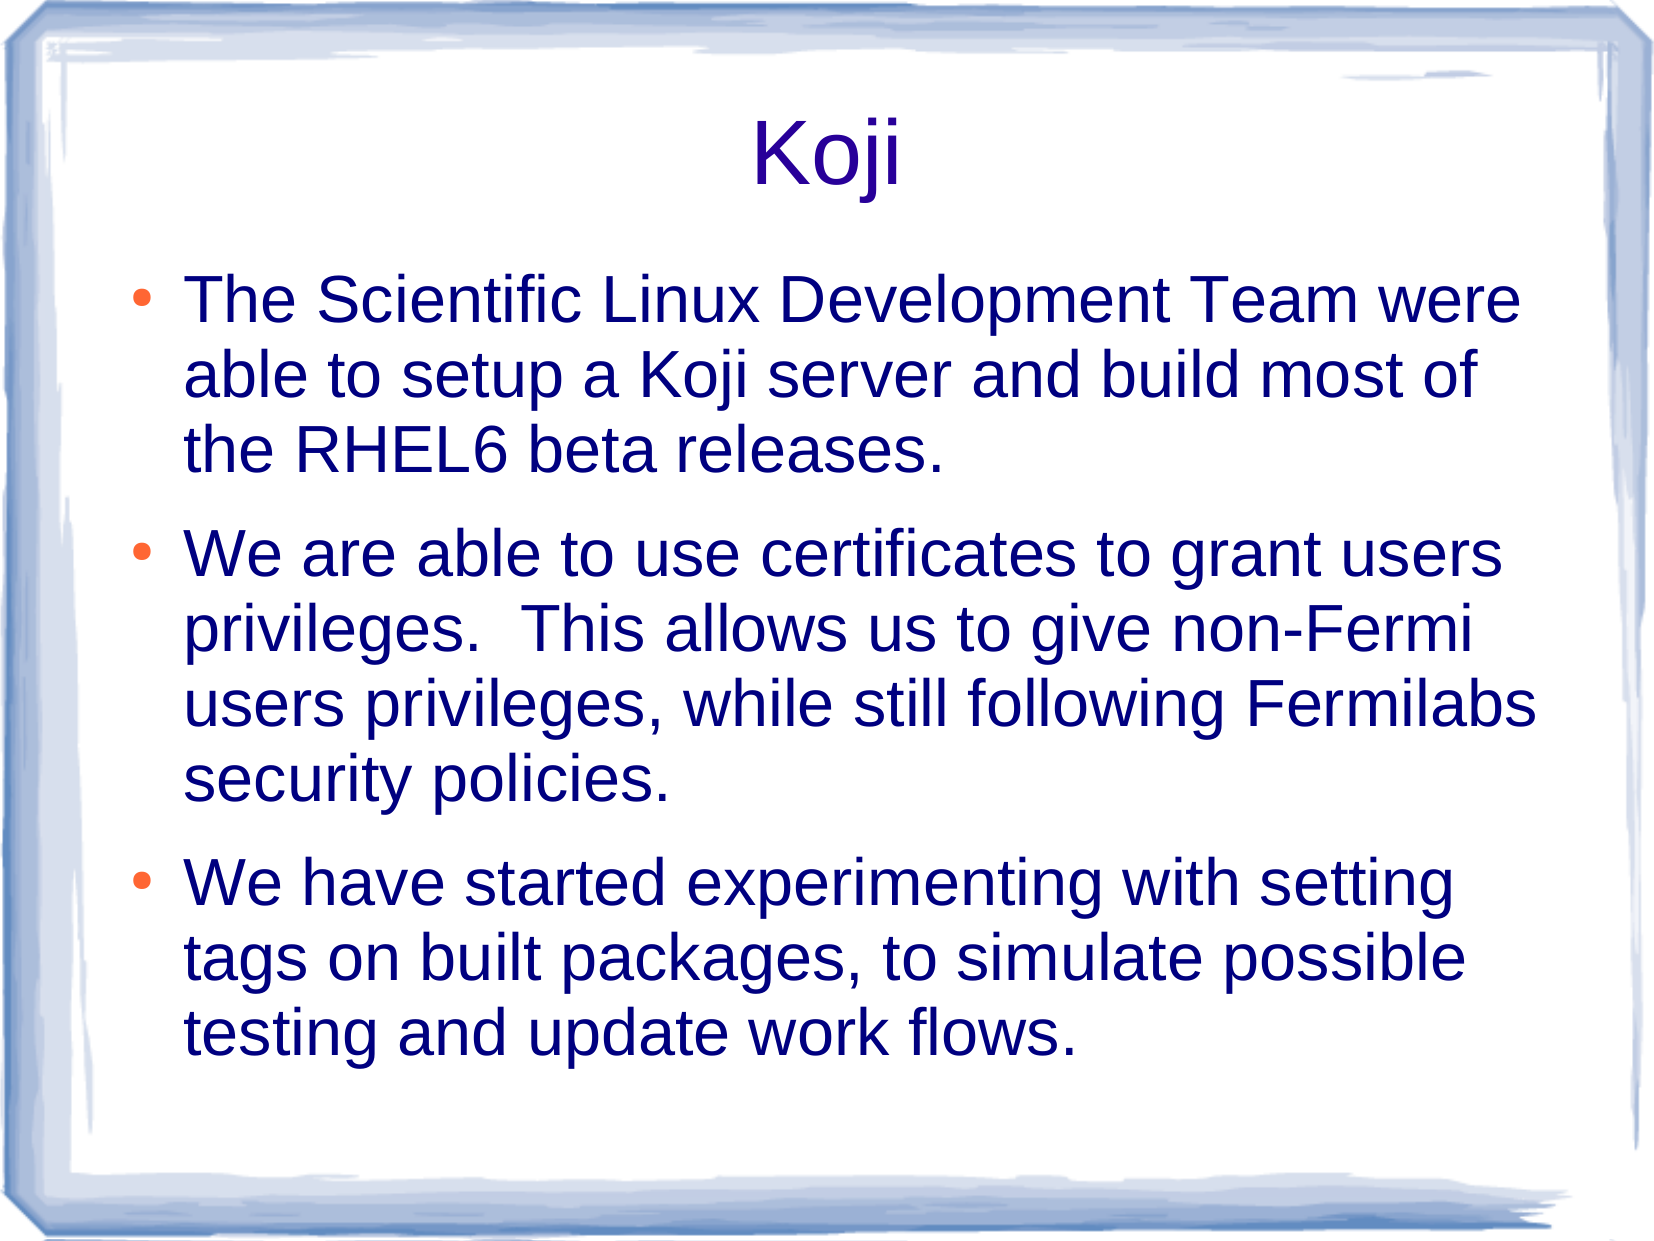

# Koji
The Scientific Linux Development Team were able to setup a Koji server and build most of the RHEL6 beta releases.
We are able to use certificates to grant users privileges. This allows us to give non-Fermi users privileges, while still following Fermilabs security policies.
We have started experimenting with setting tags on built packages, to simulate possible testing and update work flows.